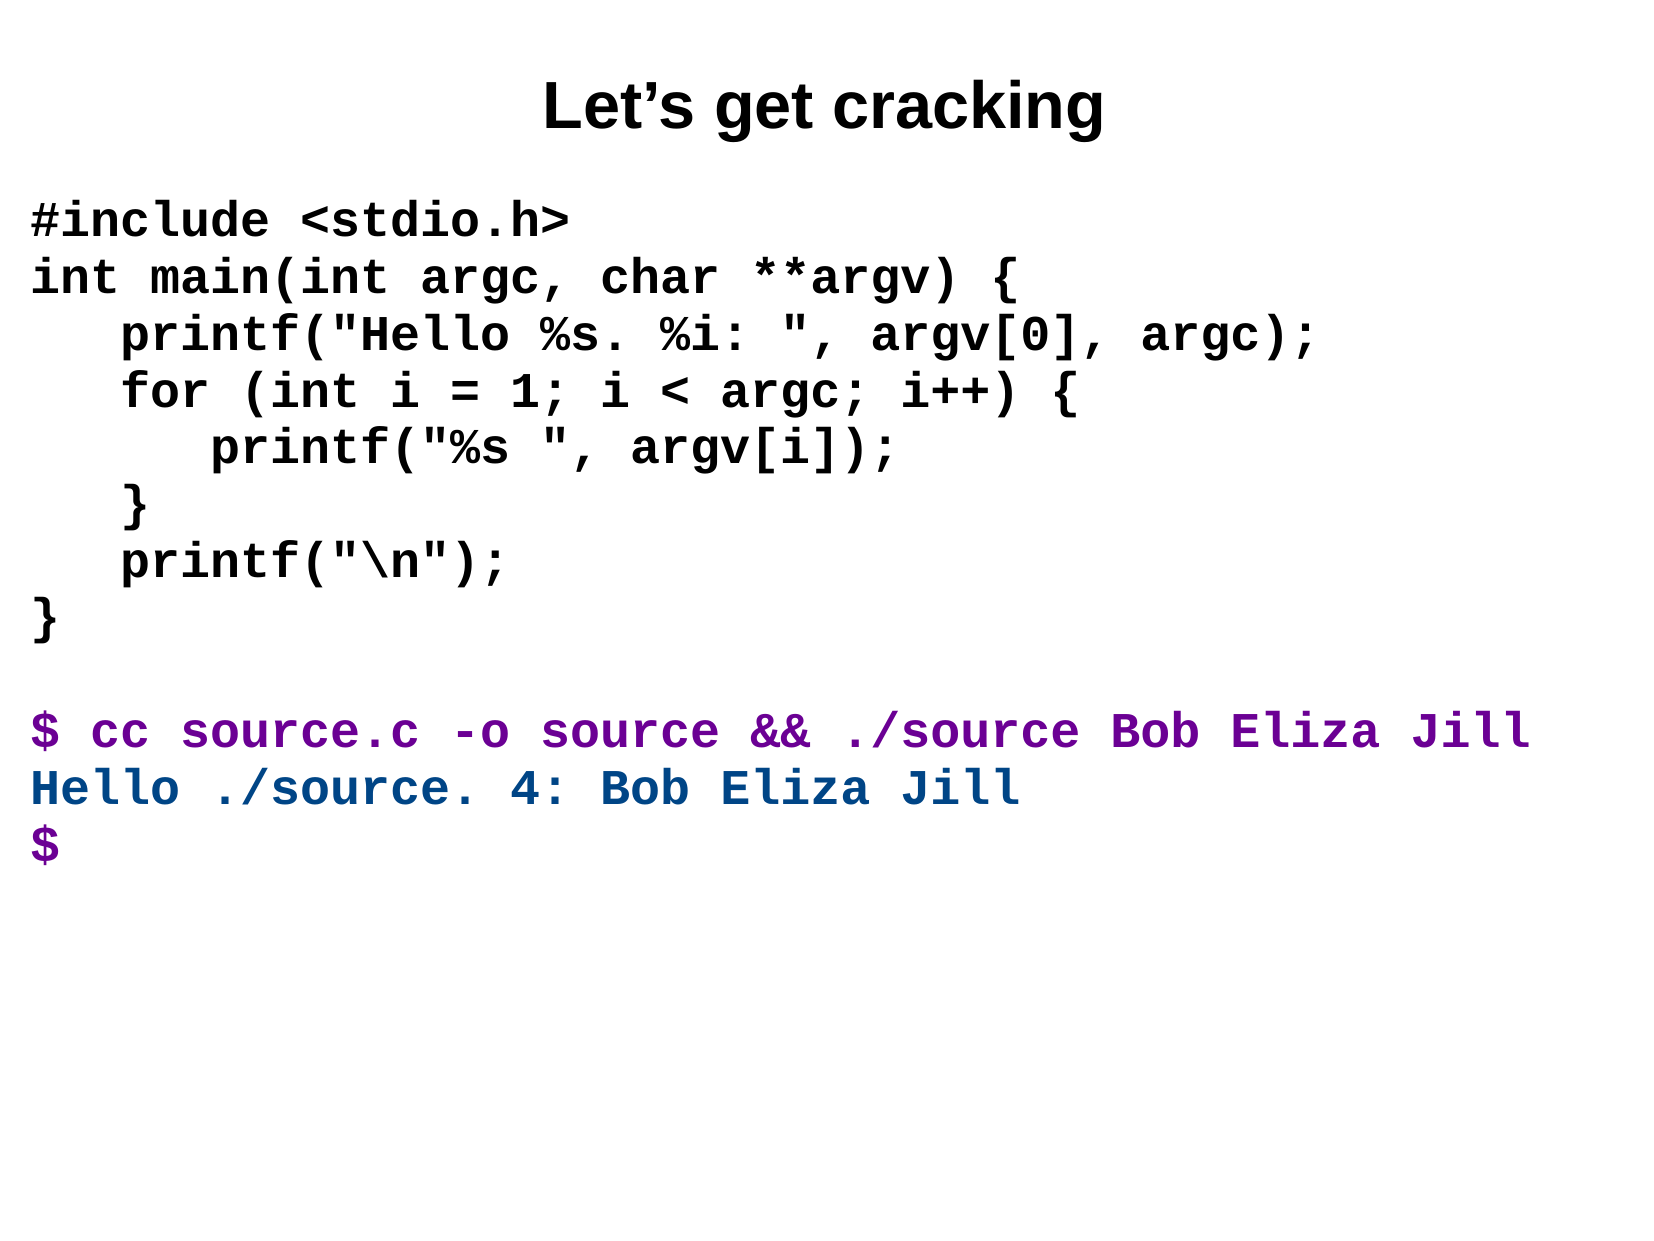

# Let’s get cracking
#include <stdio.h>
int main(int argc, char **argv) {
 printf("Hello %s. %i: ", argv[0], argc);
 for (int i = 1; i < argc; i++) {
 printf("%s ", argv[i]);
 }
 printf("\n");
}
$ cc source.c -o source && ./source Bob Eliza Jill
Hello ./source. 4: Bob Eliza Jill
$